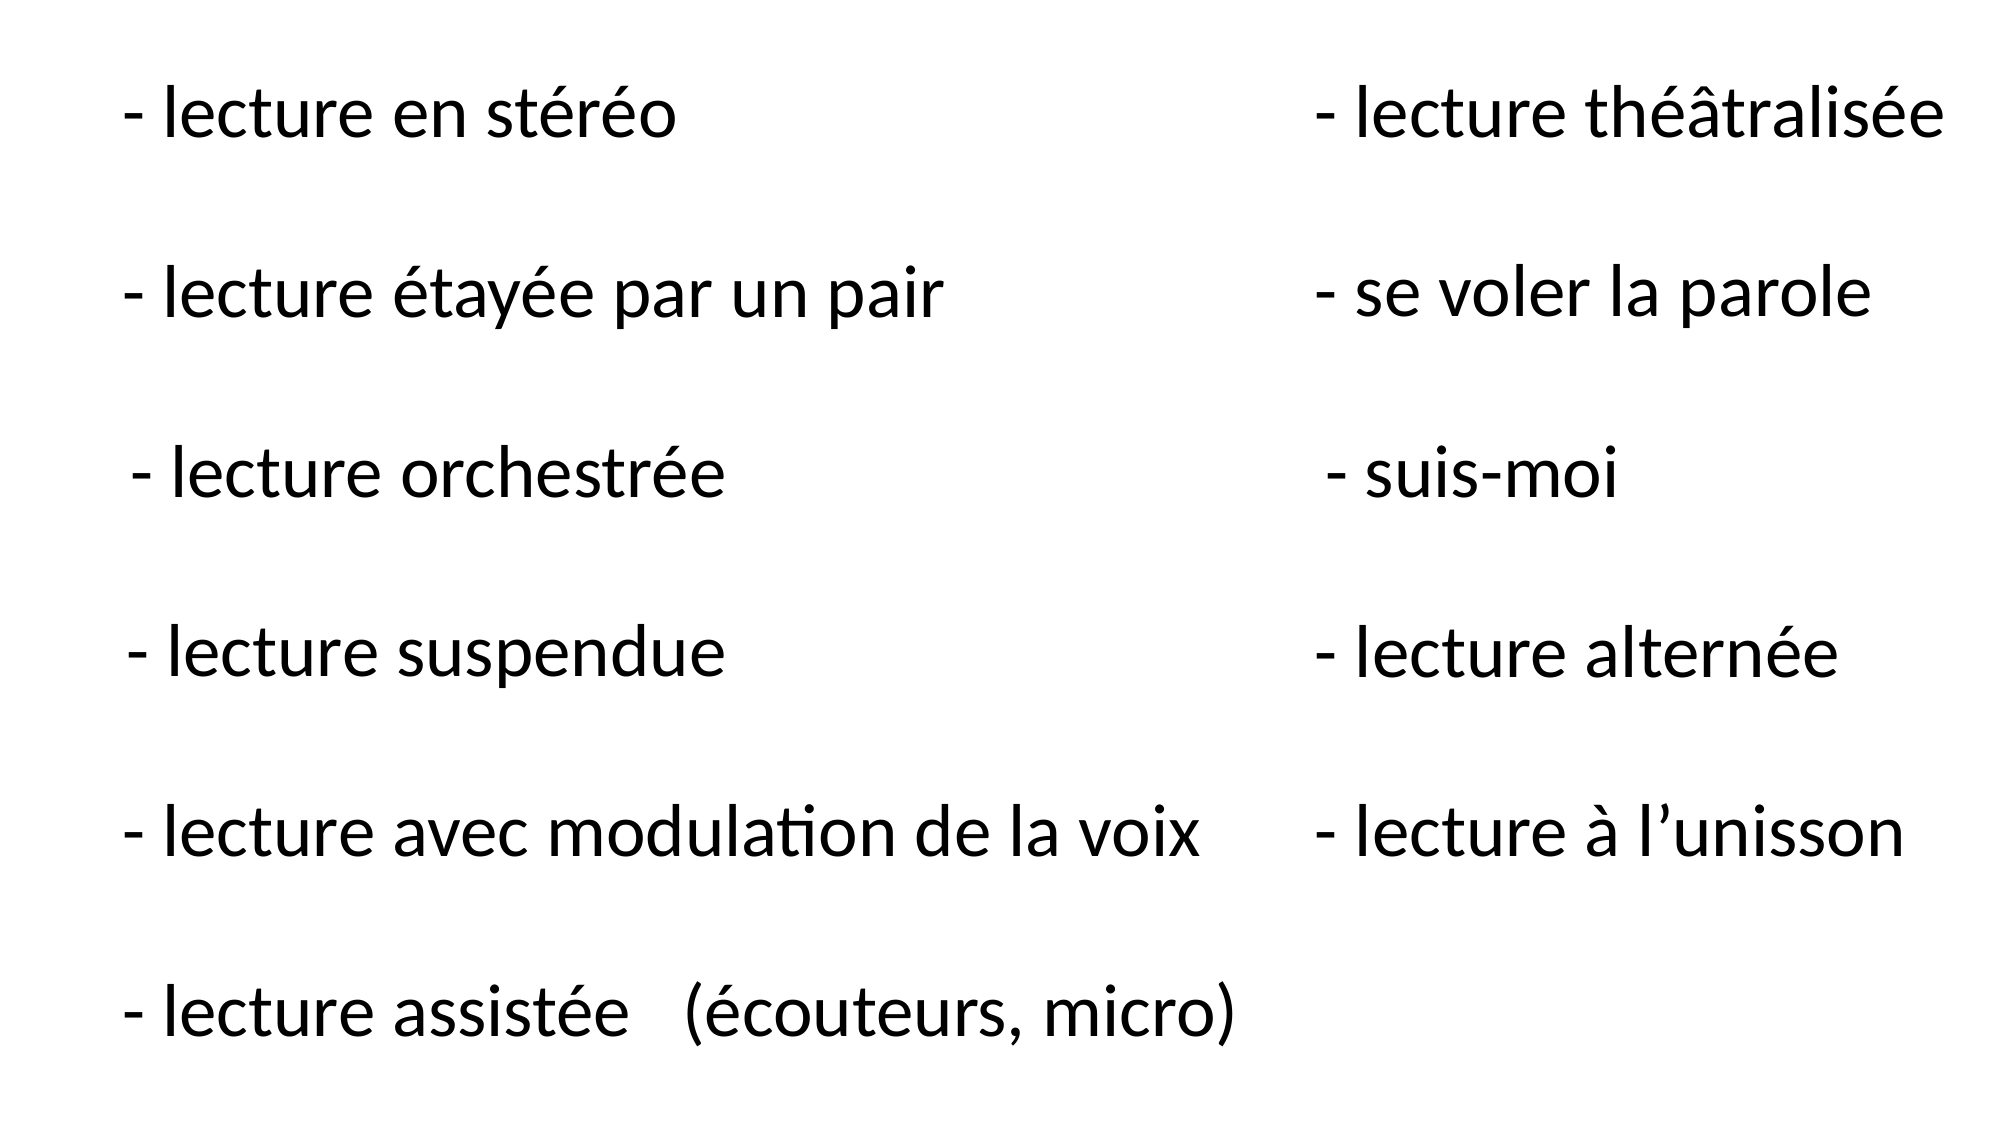

- lecture en stéréo
- lecture théâtralisée
- se voler la parole
- lecture étayée par un pair
- lecture orchestrée
- suis-moi
- lecture suspendue
- lecture alternée
- lecture avec modulation de la voix
- lecture à l’unisson
- lecture assistée (écouteurs, micro)
…